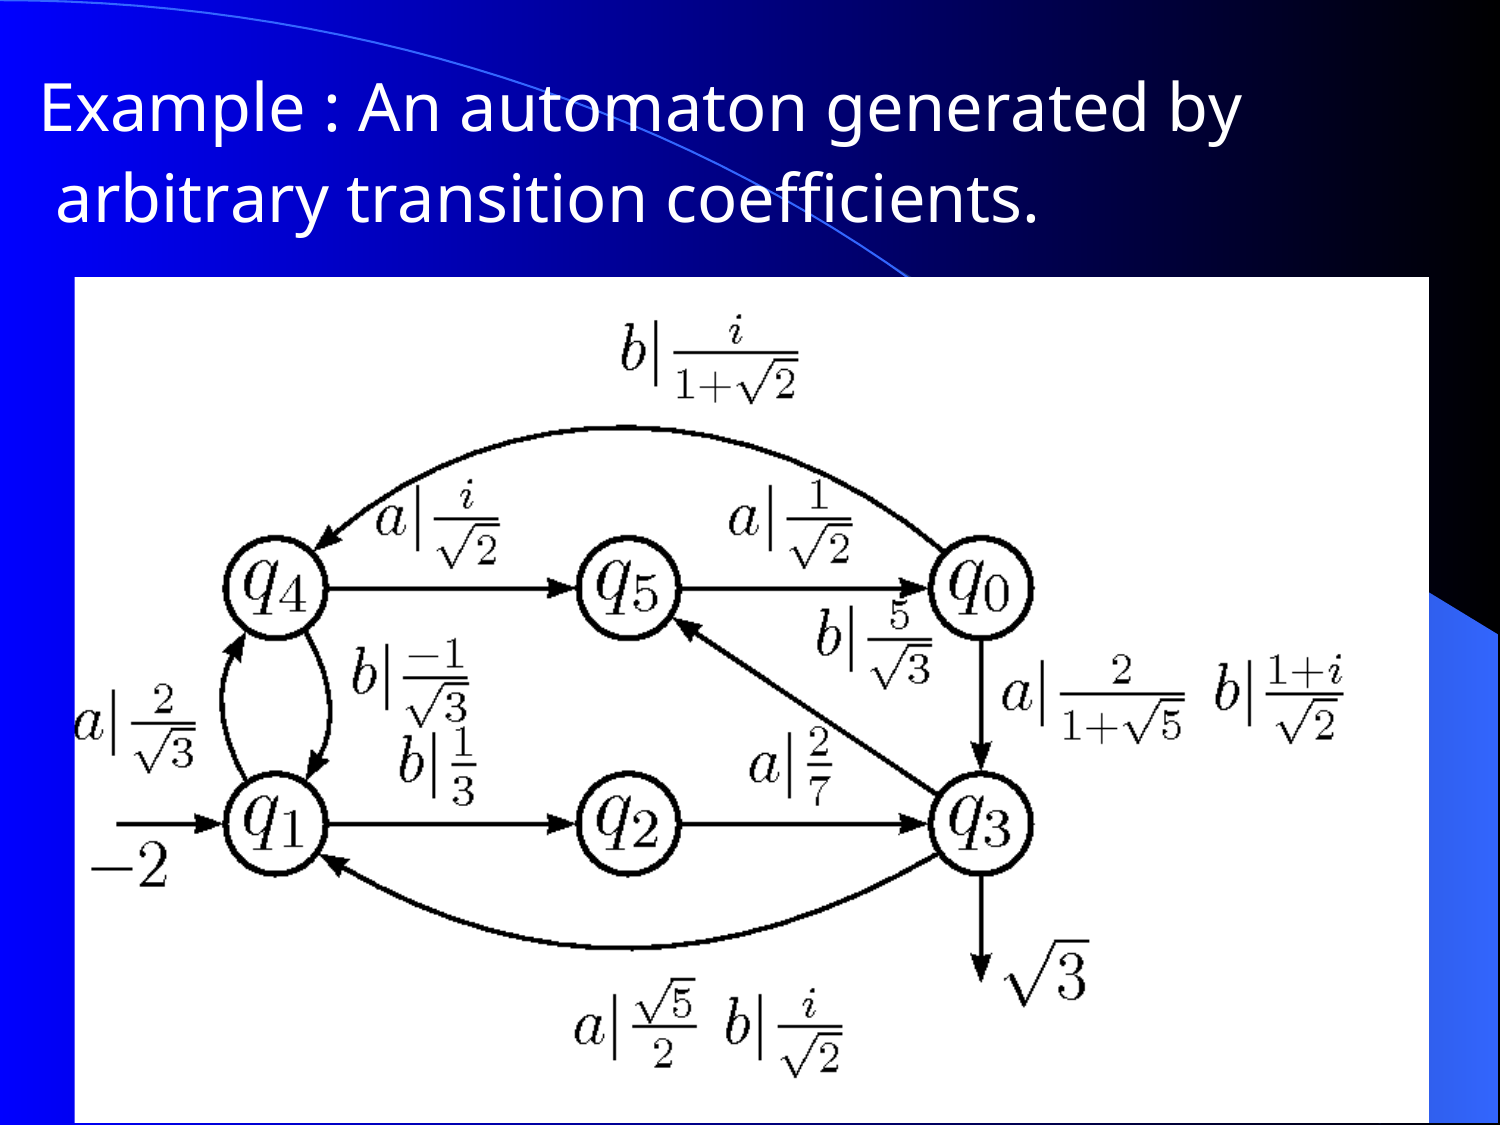

Example : An automaton generated by
 arbitrary transition coefficients.